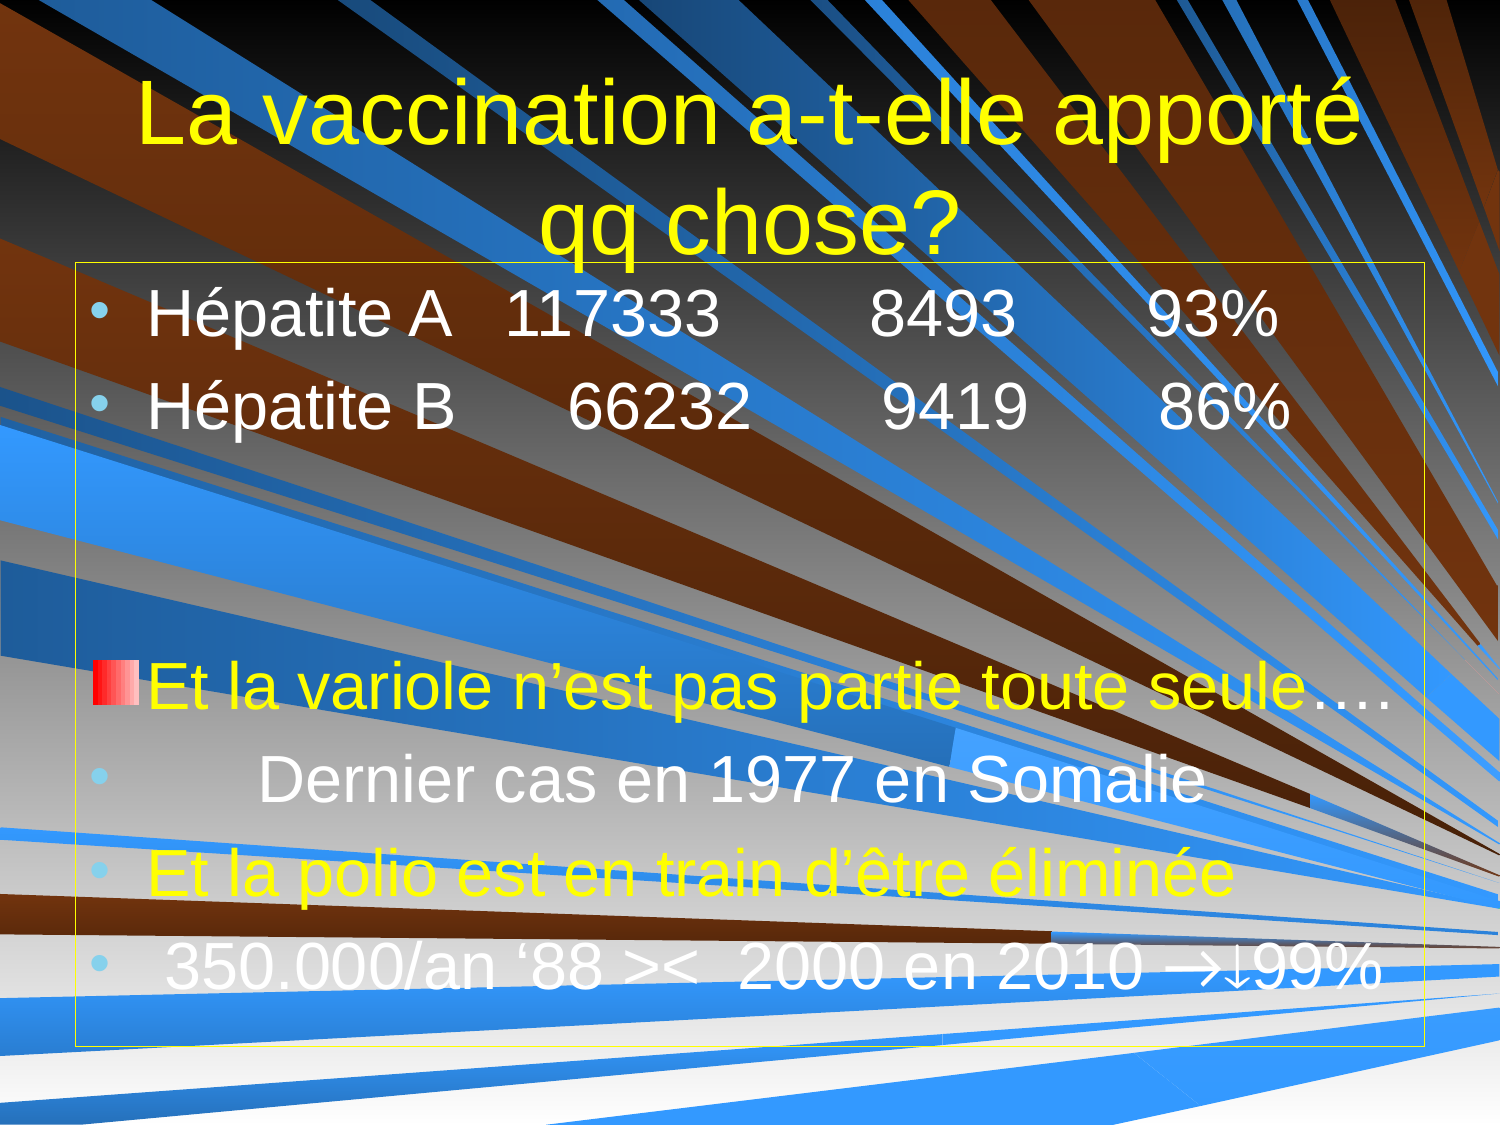

# La vaccination a-t-elle apporté qq chose?
Hépatite A 117333 8493 93%
Hépatite B 66232 9419 86%
Et la variole n’est pas partie toute seule….
 Dernier cas en 1977 en Somalie
Et la polio est en train d’être éliminée
 350.000/an ‘88 >< 2000 en 2010 →99%